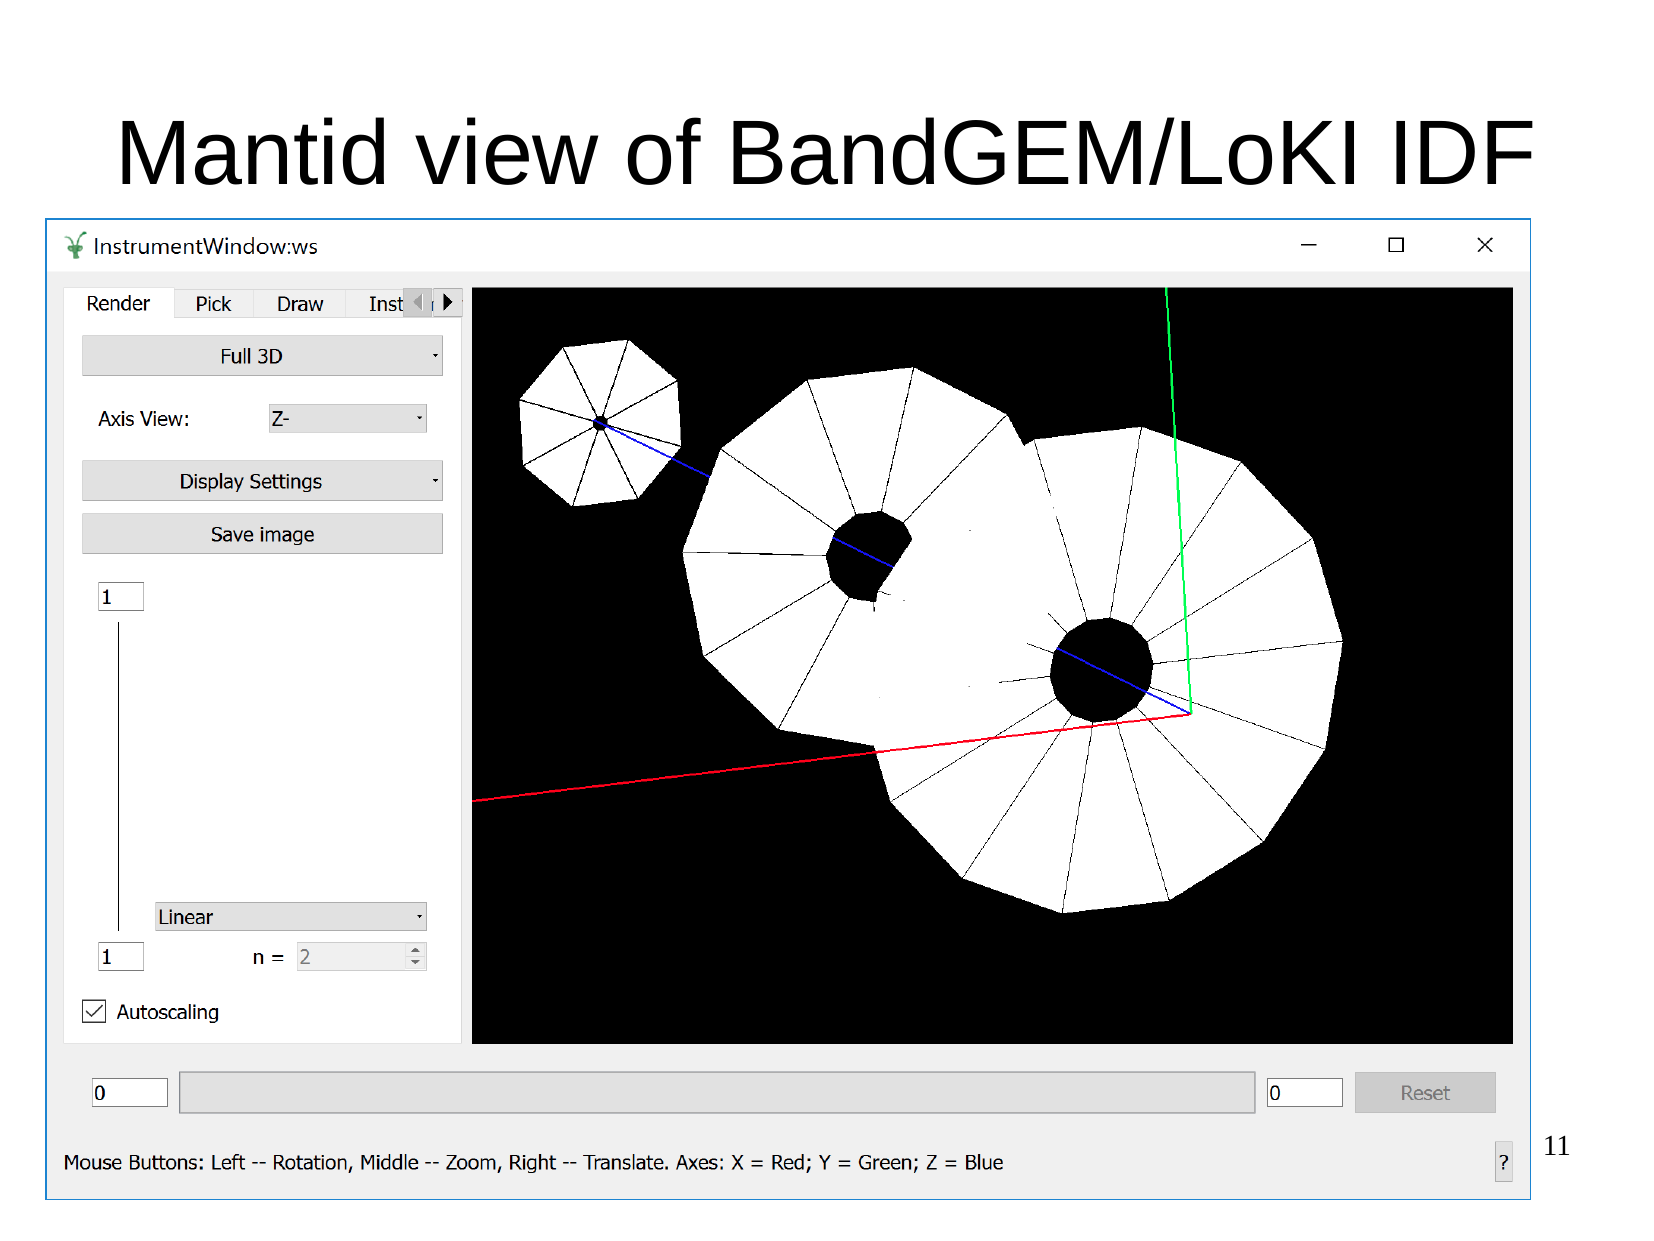

# Mantid view of BandGEM/LoKI IDF
11